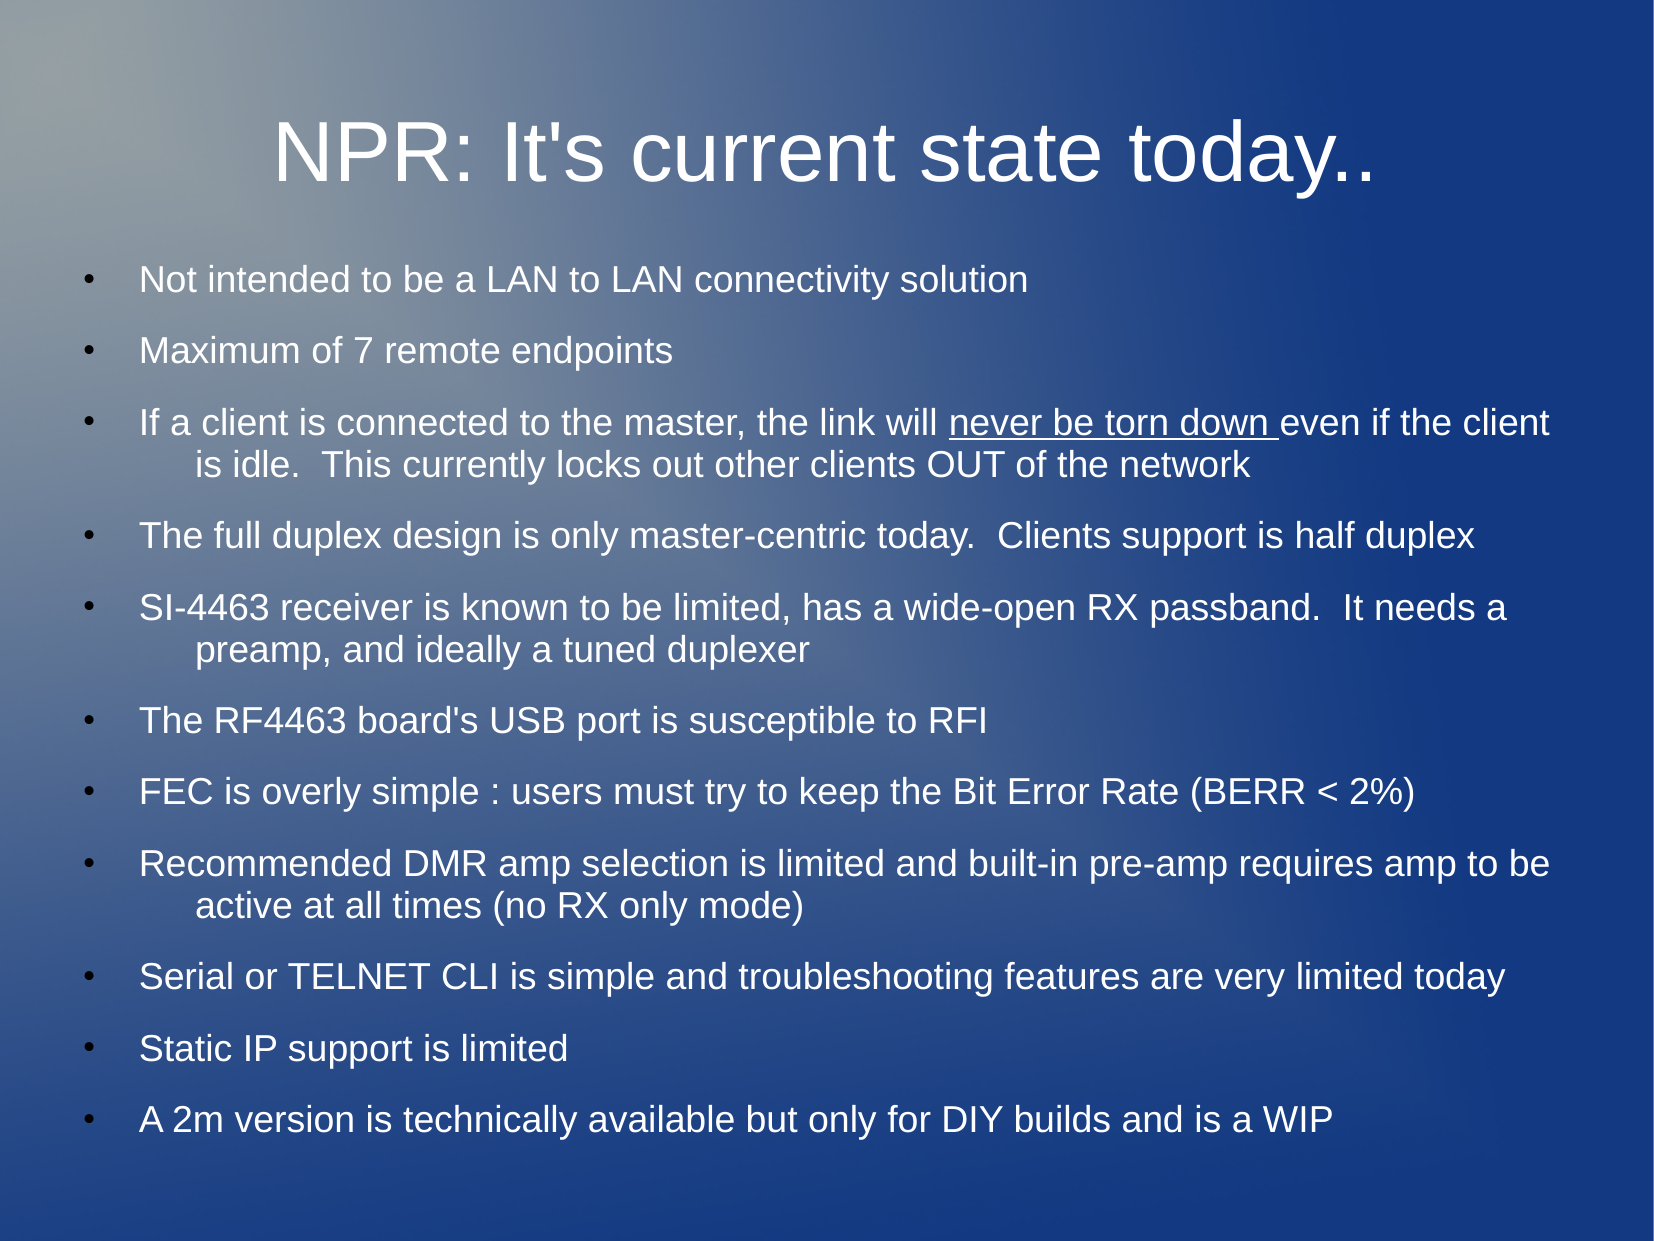

# NPR: It's current state today..
Not intended to be a LAN to LAN connectivity solution
Maximum of 7 remote endpoints
If a client is connected to the master, the link will never be torn down even if the client is idle. This currently locks out other clients OUT of the network
The full duplex design is only master-centric today. Clients support is half duplex
SI-4463 receiver is known to be limited, has a wide-open RX passband. It needs a preamp, and ideally a tuned duplexer
The RF4463 board's USB port is susceptible to RFI
FEC is overly simple : users must try to keep the Bit Error Rate (BERR < 2%)
Recommended DMR amp selection is limited and built-in pre-amp requires amp to be active at all times (no RX only mode)
Serial or TELNET CLI is simple and troubleshooting features are very limited today
Static IP support is limited
A 2m version is technically available but only for DIY builds and is a WIP